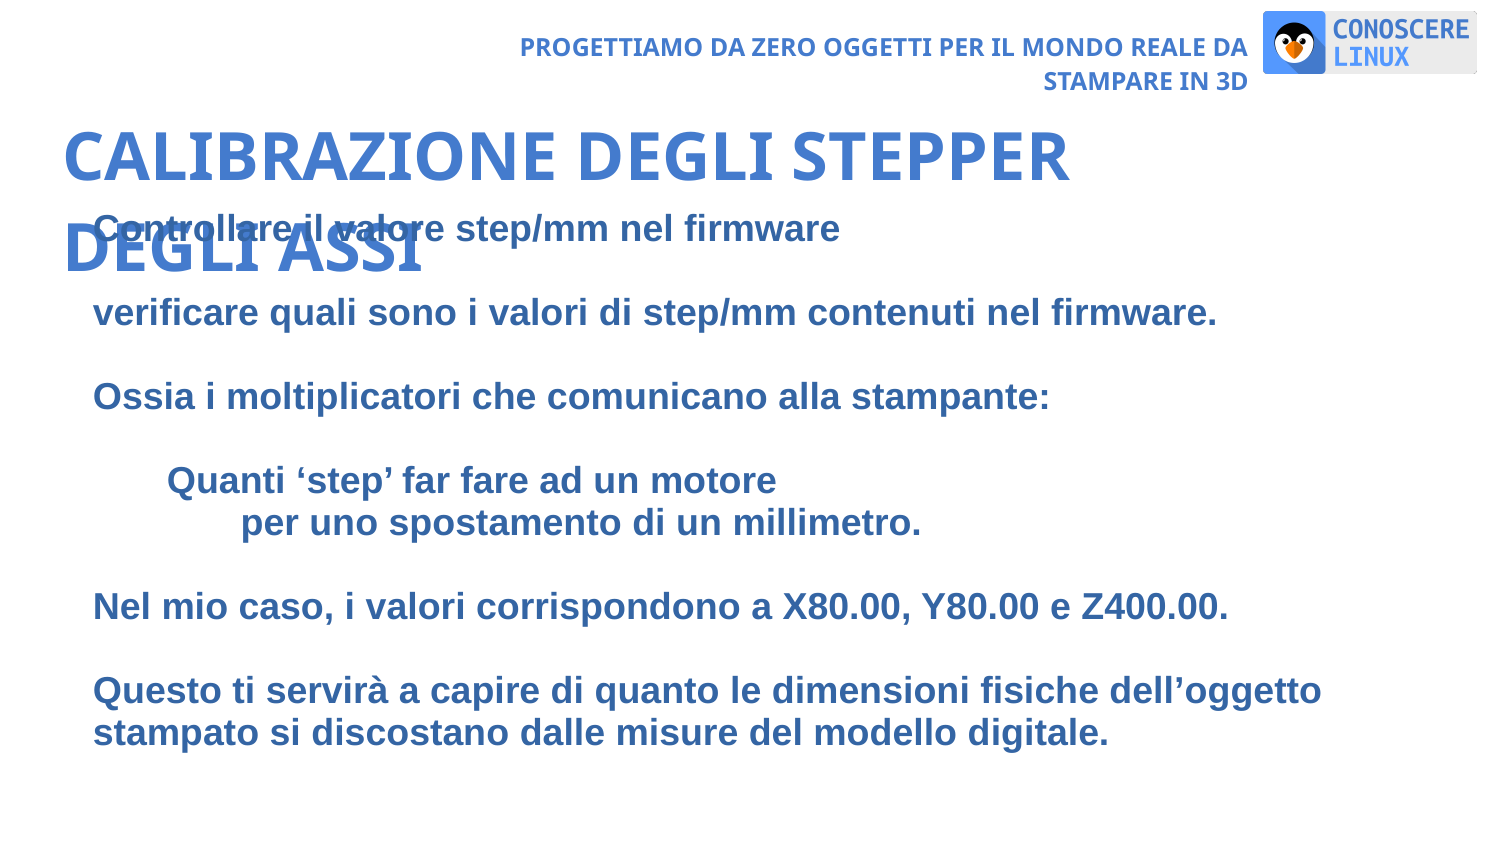

PROGETTIAMO DA ZERO OGGETTI PER IL MONDO REALE DA STAMPARE IN 3D
CALIBRAZIONE DEGLI STEPPER DEGLI ASSI
Controllare il valore step/mm nel firmware
verificare quali sono i valori di step/mm contenuti nel firmware.
Ossia i moltiplicatori che comunicano alla stampante:
	Quanti ‘step’ far fare ad un motore
		per uno spostamento di un millimetro.
Nel mio caso, i valori corrispondono a X80.00, Y80.00 e Z400.00.
Questo ti servirà a capire di quanto le dimensioni fisiche dell’oggetto stampato si discostano dalle misure del modello digitale.